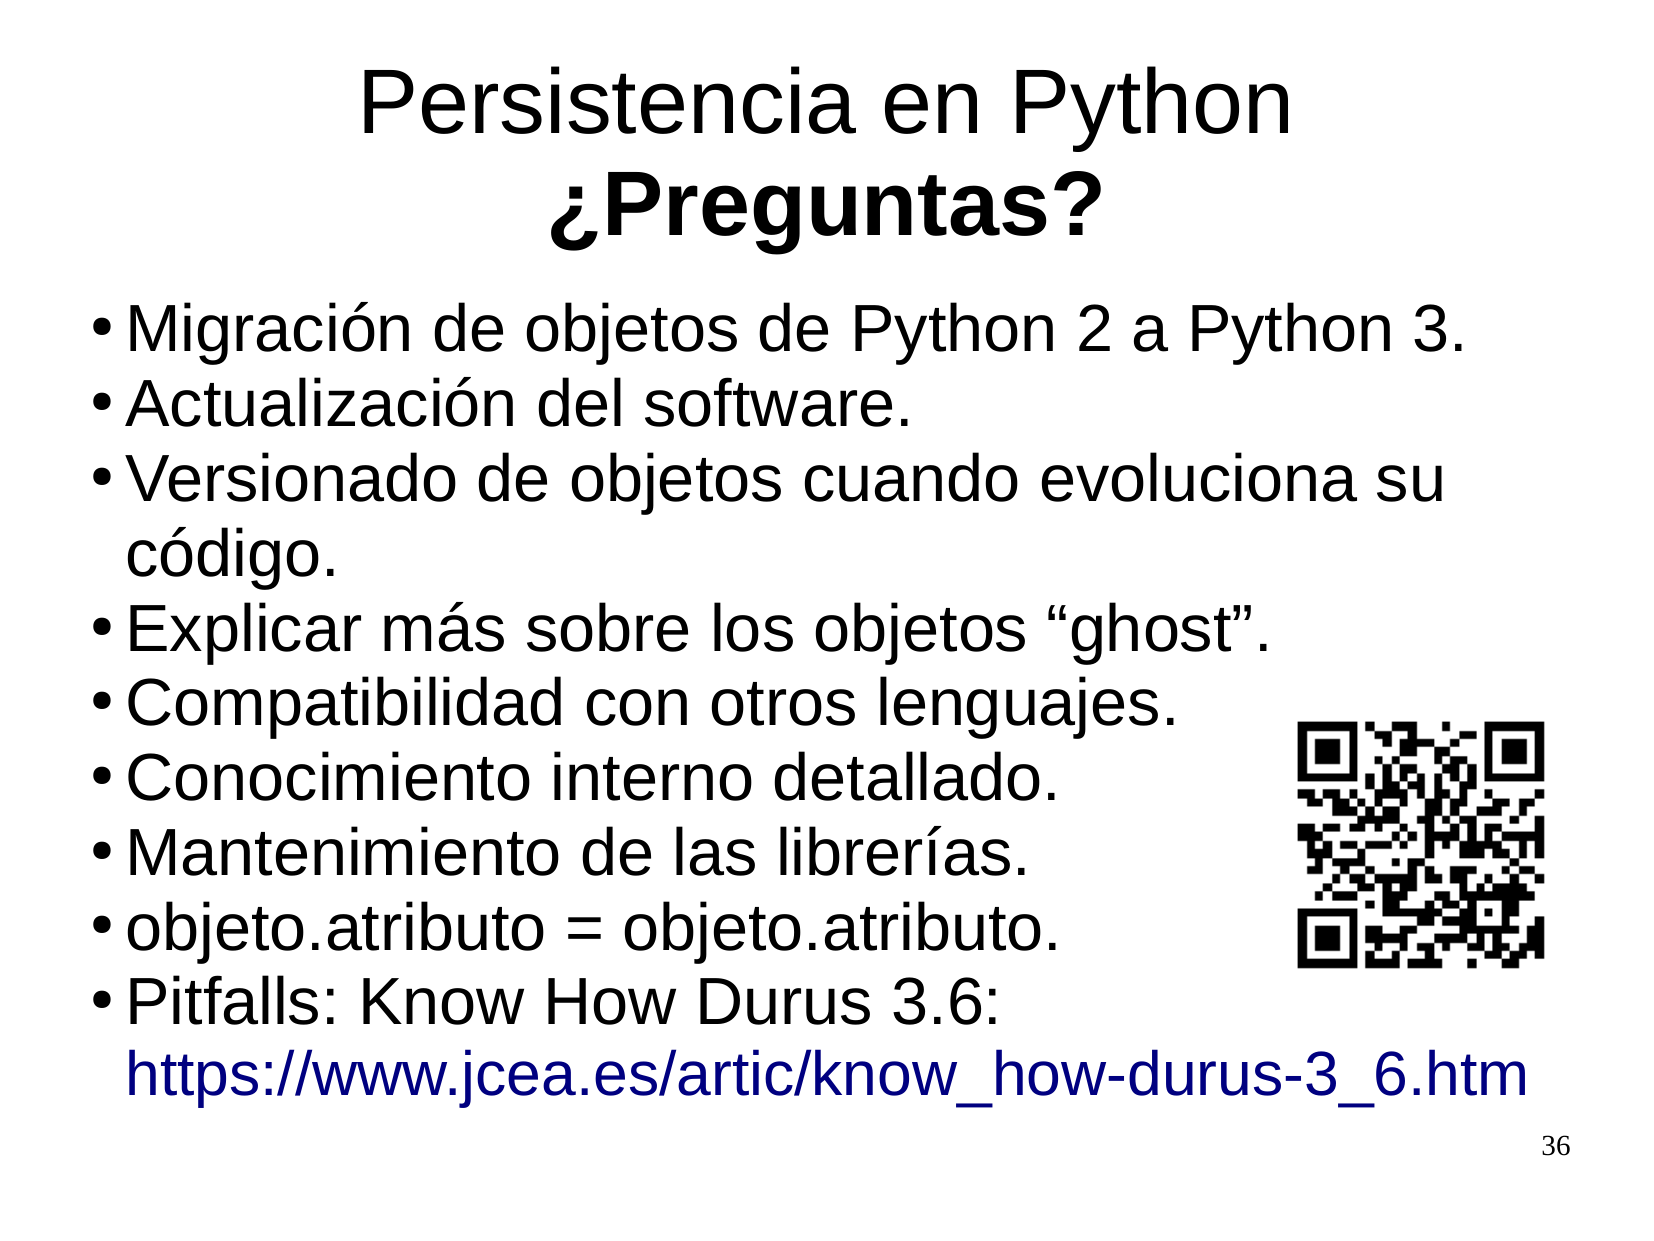

# Persistencia en Python ¿Preguntas?
Migración de objetos de Python 2 a Python 3.
Actualización del software.
Versionado de objetos cuando evoluciona su código.
Explicar más sobre los objetos “ghost”.
Compatibilidad con otros lenguajes.
Conocimiento interno detallado.
Mantenimiento de las librerías.
objeto.atributo = objeto.atributo.
Pitfalls: Know How Durus 3.6: https://www.jcea.es/artic/know_how-durus-3_6.htm
36